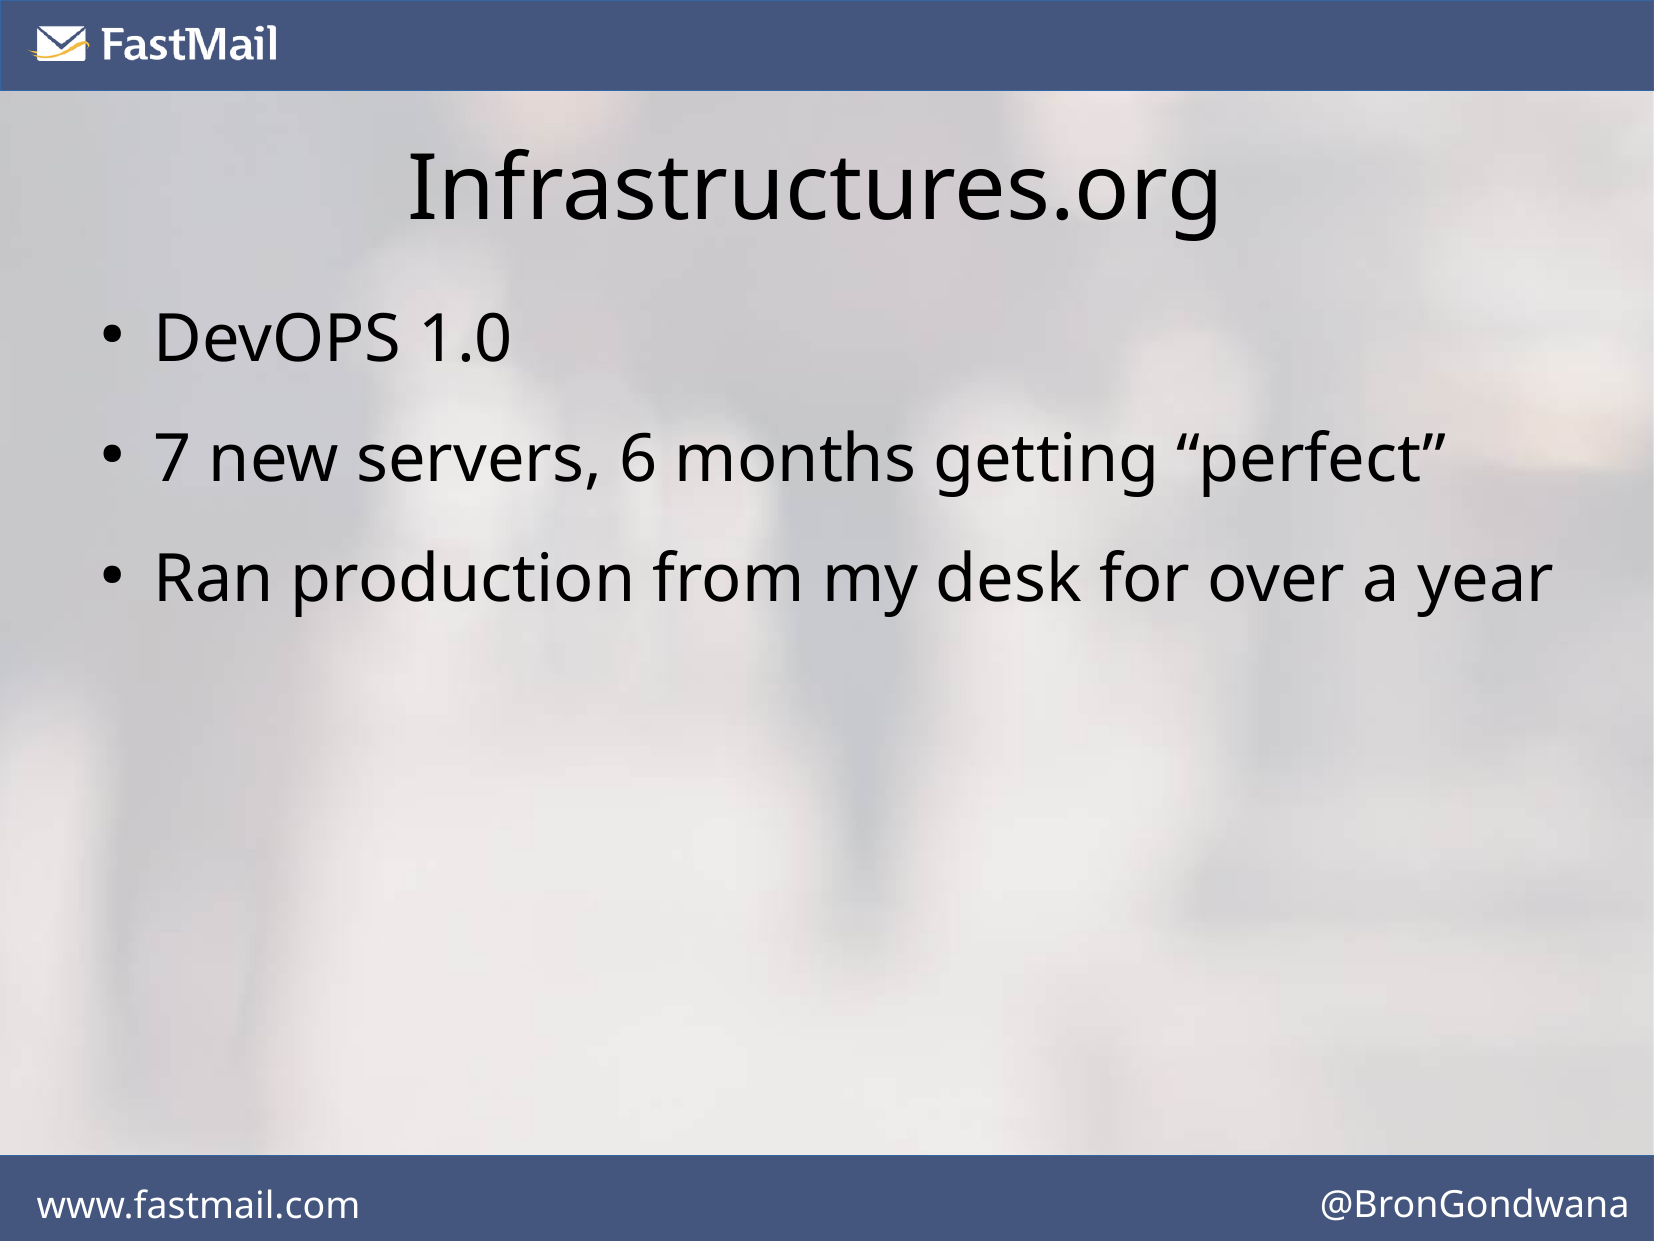

# Infrastructures.org
DevOPS 1.0
7 new servers, 6 months getting “perfect”
Ran production from my desk for over a year